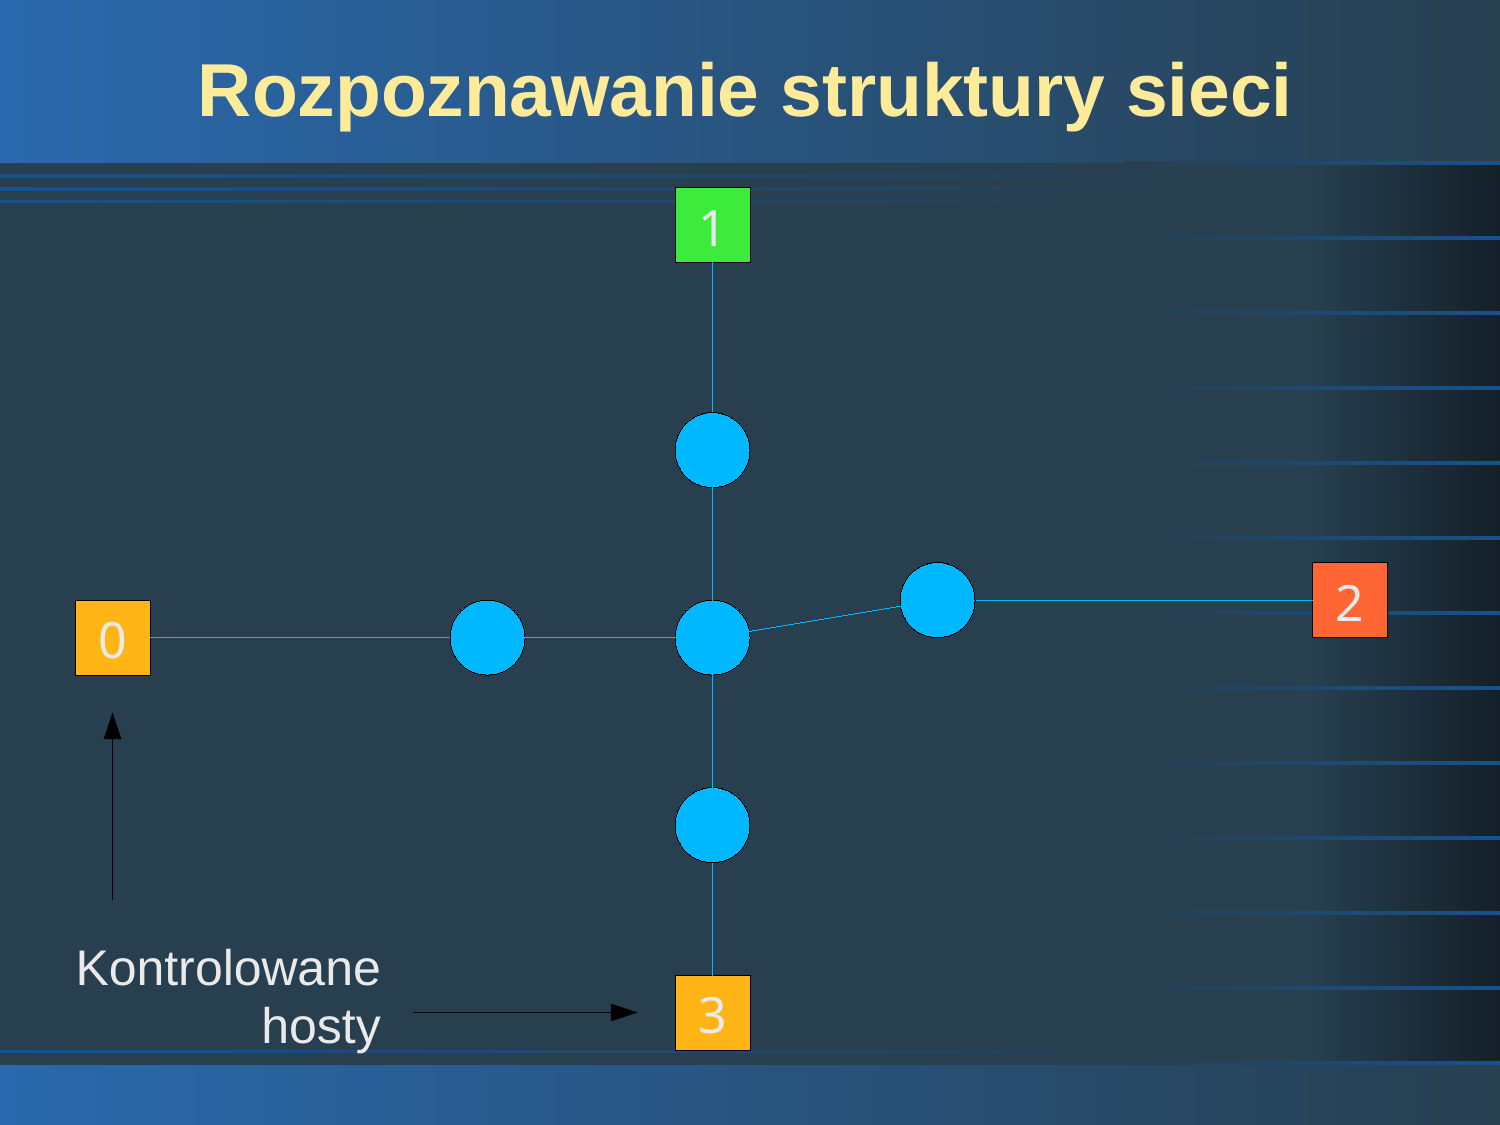

# Rozpoznawanie struktury sieci
1
2
0
Kontrolowane
hosty
3